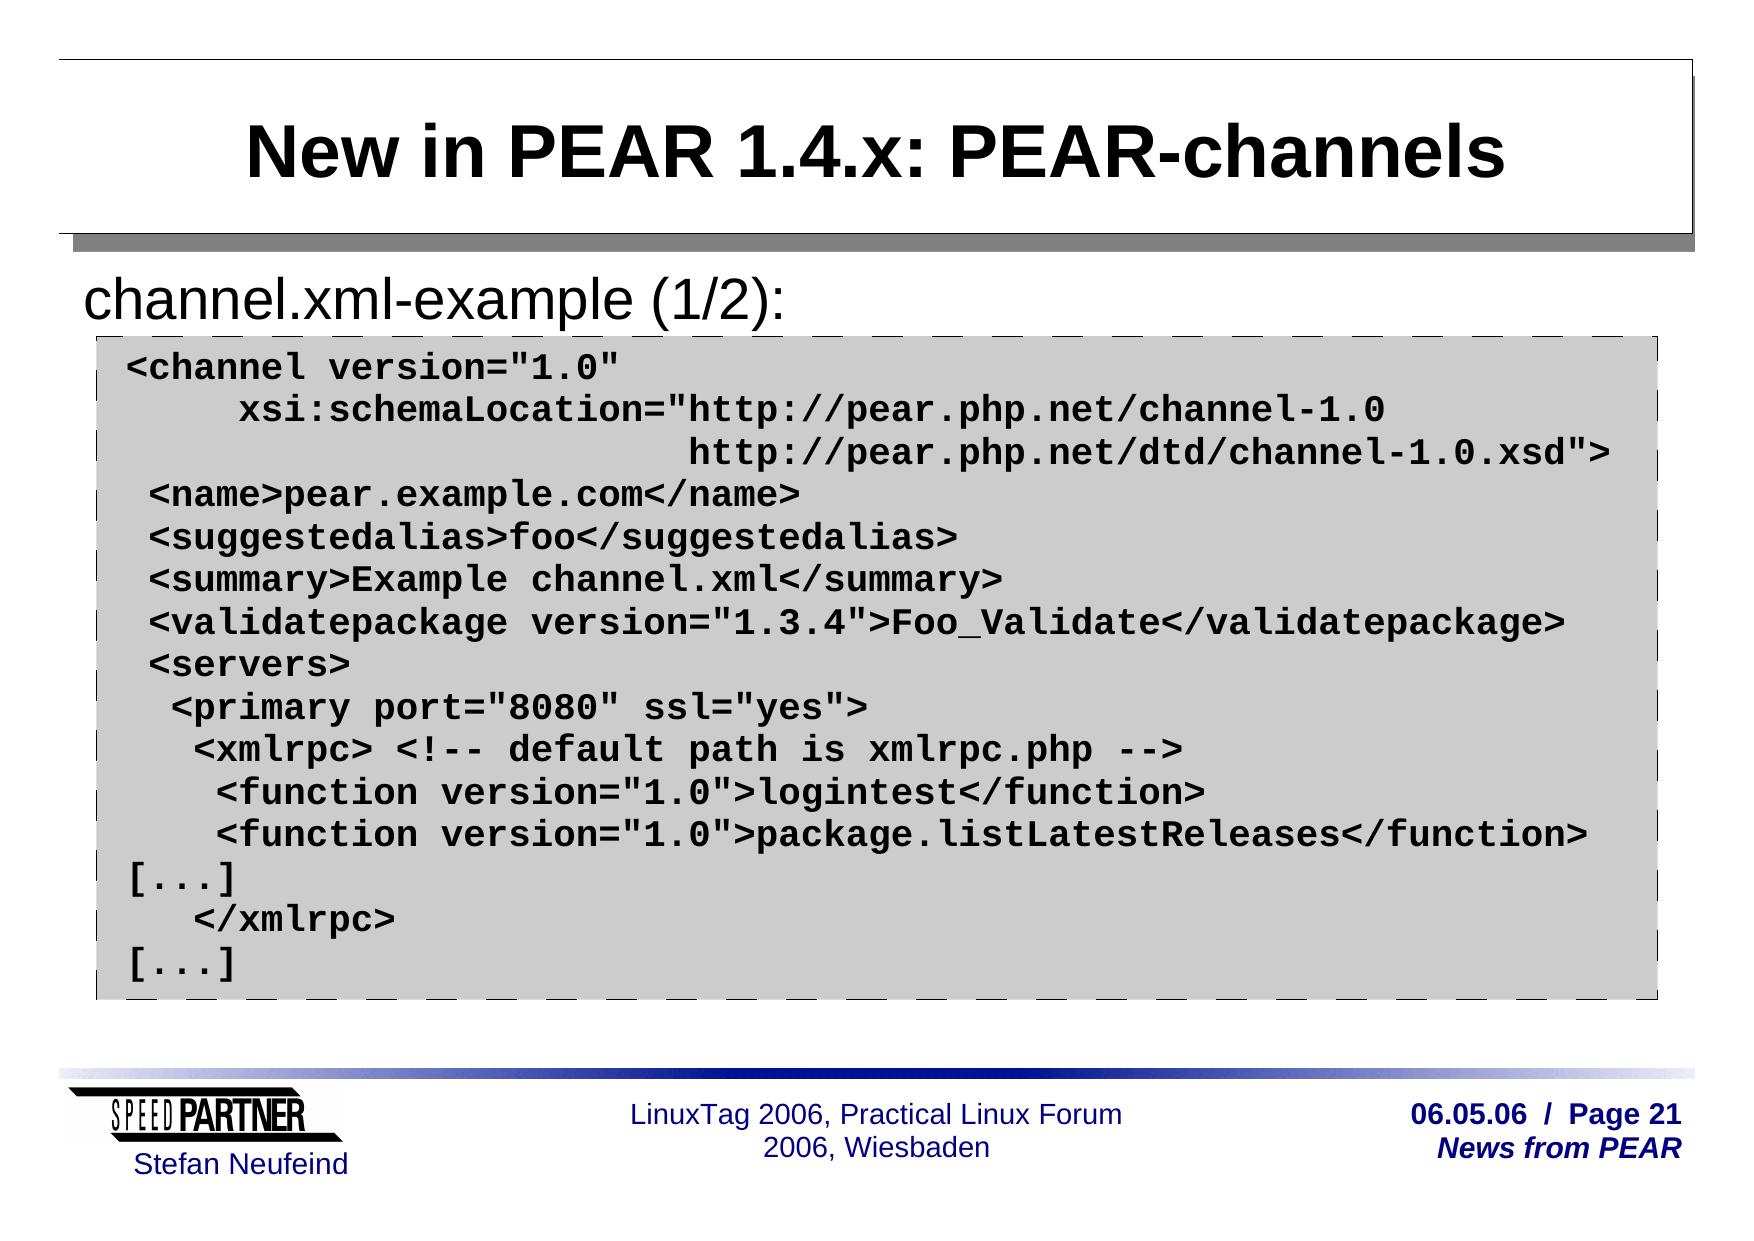

# New in PEAR 1.4.x: PEAR-channels
channel.xml-example (1/2):
<channel version="1.0"
 xsi:schemaLocation="http://pear.php.net/channel-1.0
 http://pear.php.net/dtd/channel-1.0.xsd">
 <name>pear.example.com</name>
 <suggestedalias>foo</suggestedalias>
 <summary>Example channel.xml</summary>
 <validatepackage version="1.3.4">Foo_Validate</validatepackage>
 <servers>
 <primary port="8080" ssl="yes">
 <xmlrpc> <!-- default path is xmlrpc.php -->
 <function version="1.0">logintest</function>
 <function version="1.0">package.listLatestReleases</function>
[...]
 </xmlrpc>
[...]